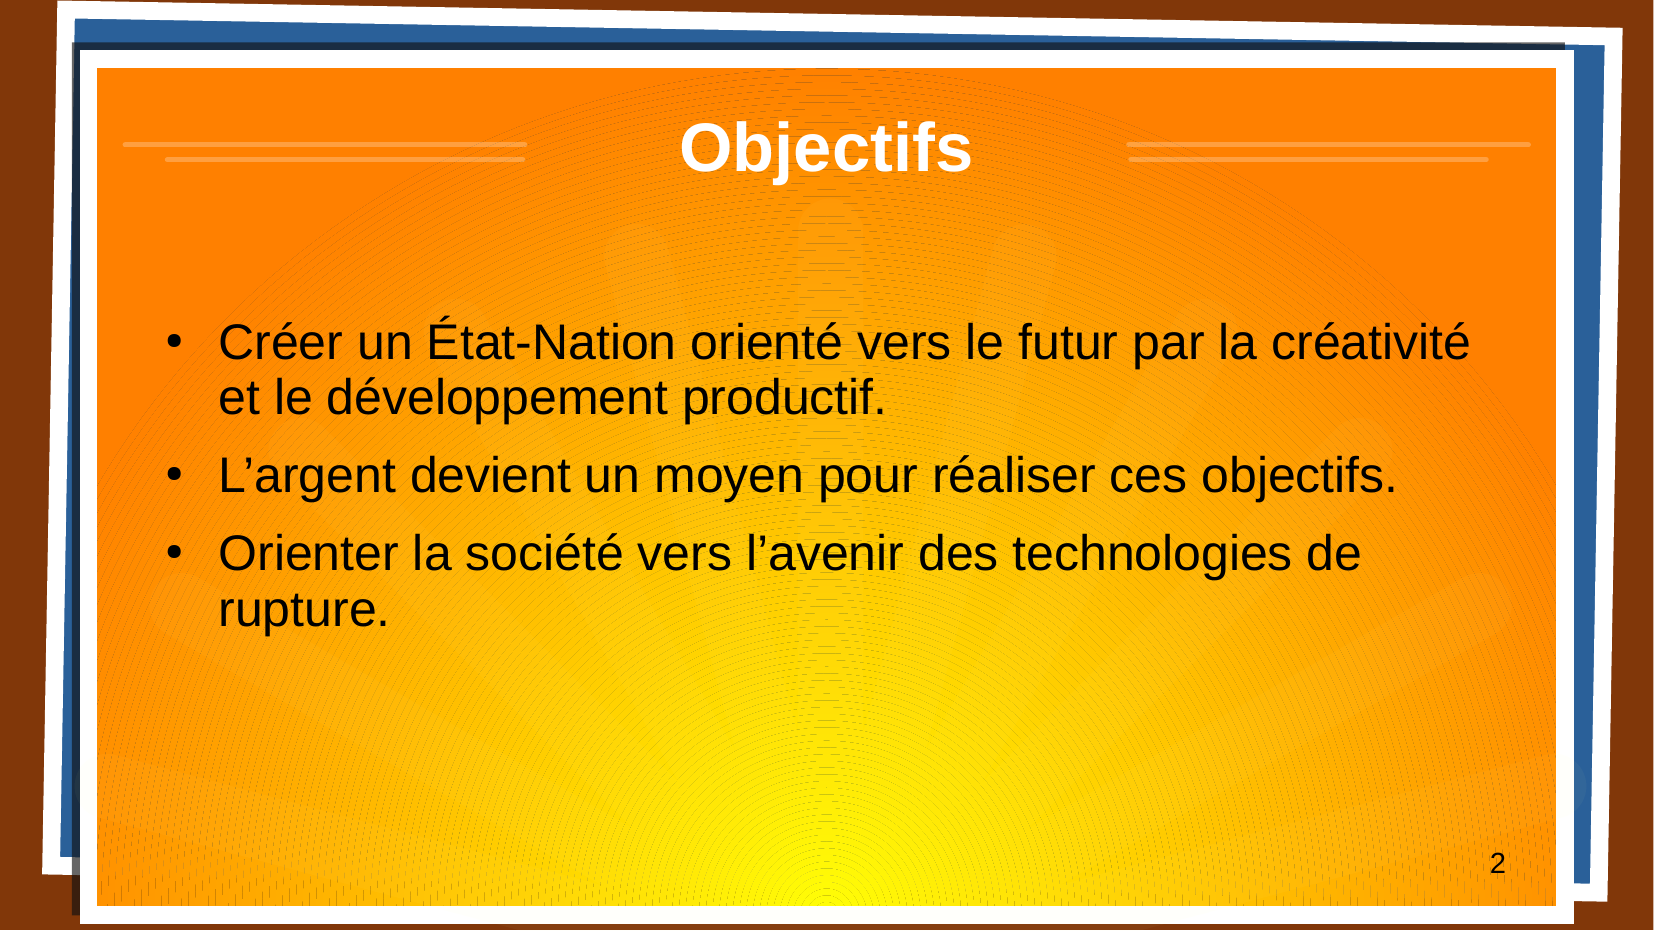

# Objectifs
Créer un État-Nation orienté vers le futur par la créativité et le développement productif.
L’argent devient un moyen pour réaliser ces objectifs.
Orienter la société vers l’avenir des technologies de rupture.
2